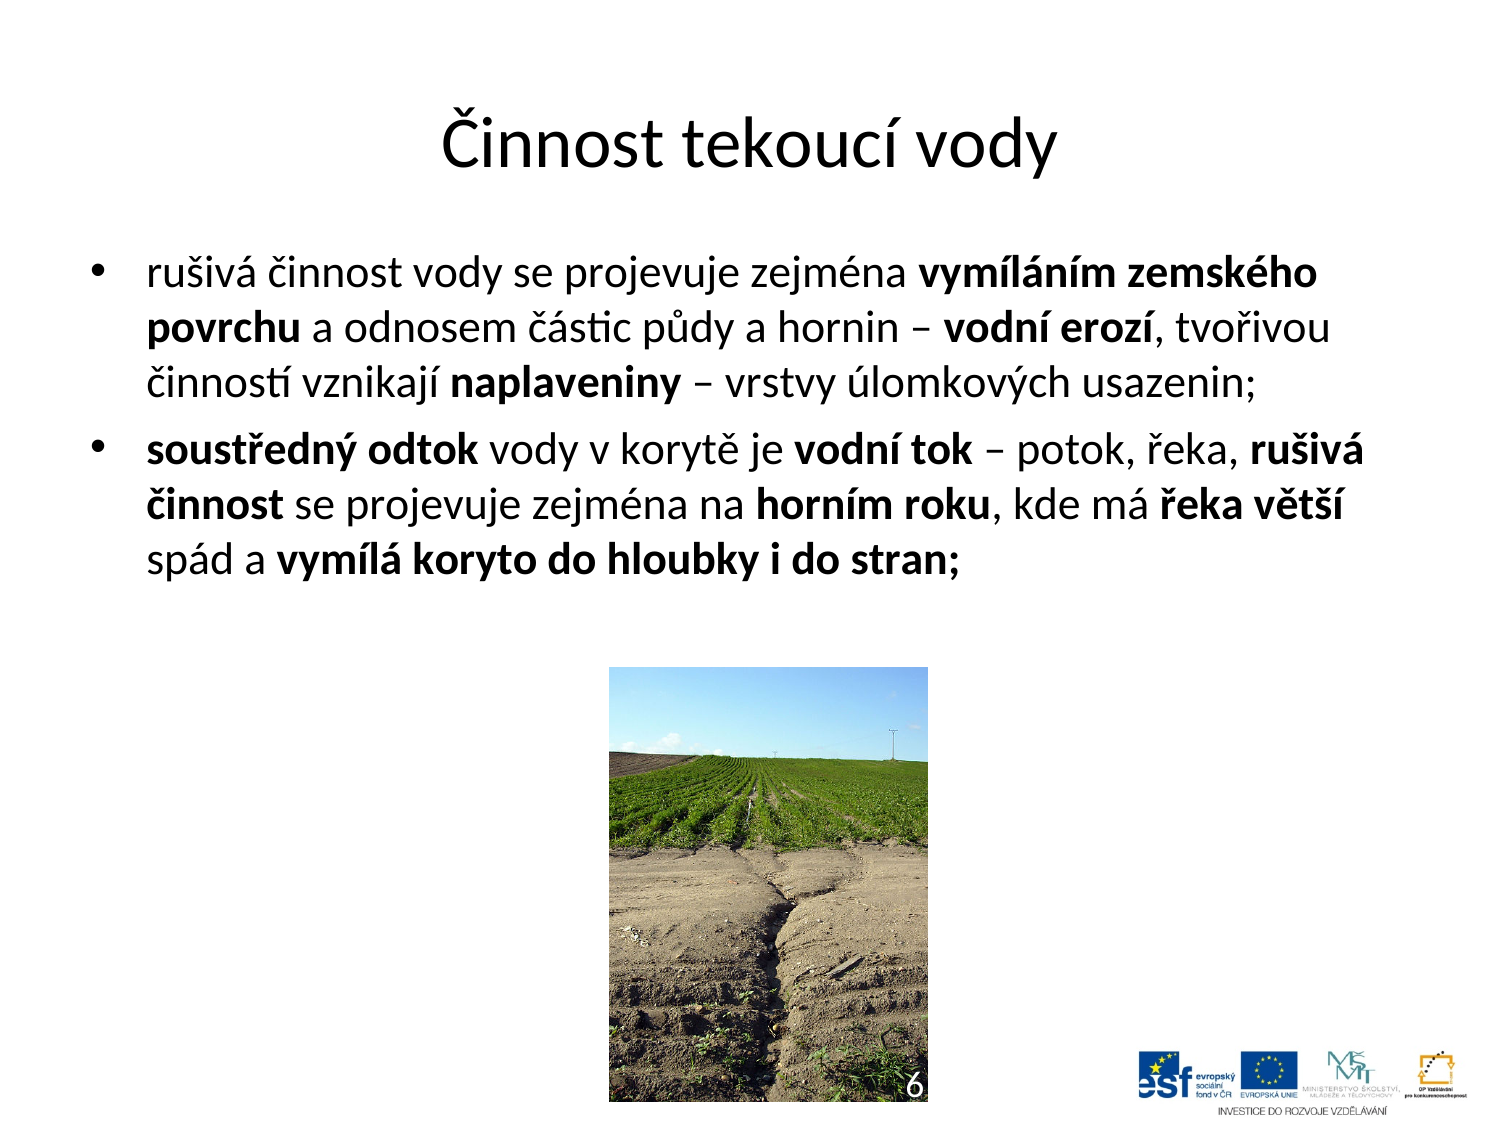

# Činnost tekoucí vody
rušivá činnost vody se projevuje zejména vymíláním zemského povrchu a odnosem částic půdy a hornin – vodní erozí, tvořivou činností vznikají naplaveniny – vrstvy úlomkových usazenin;
soustředný odtok vody v korytě je vodní tok – potok, řeka, rušivá činnost se projevuje zejména na horním roku, kde má řeka větší spád a vymílá koryto do hloubky i do stran;
6